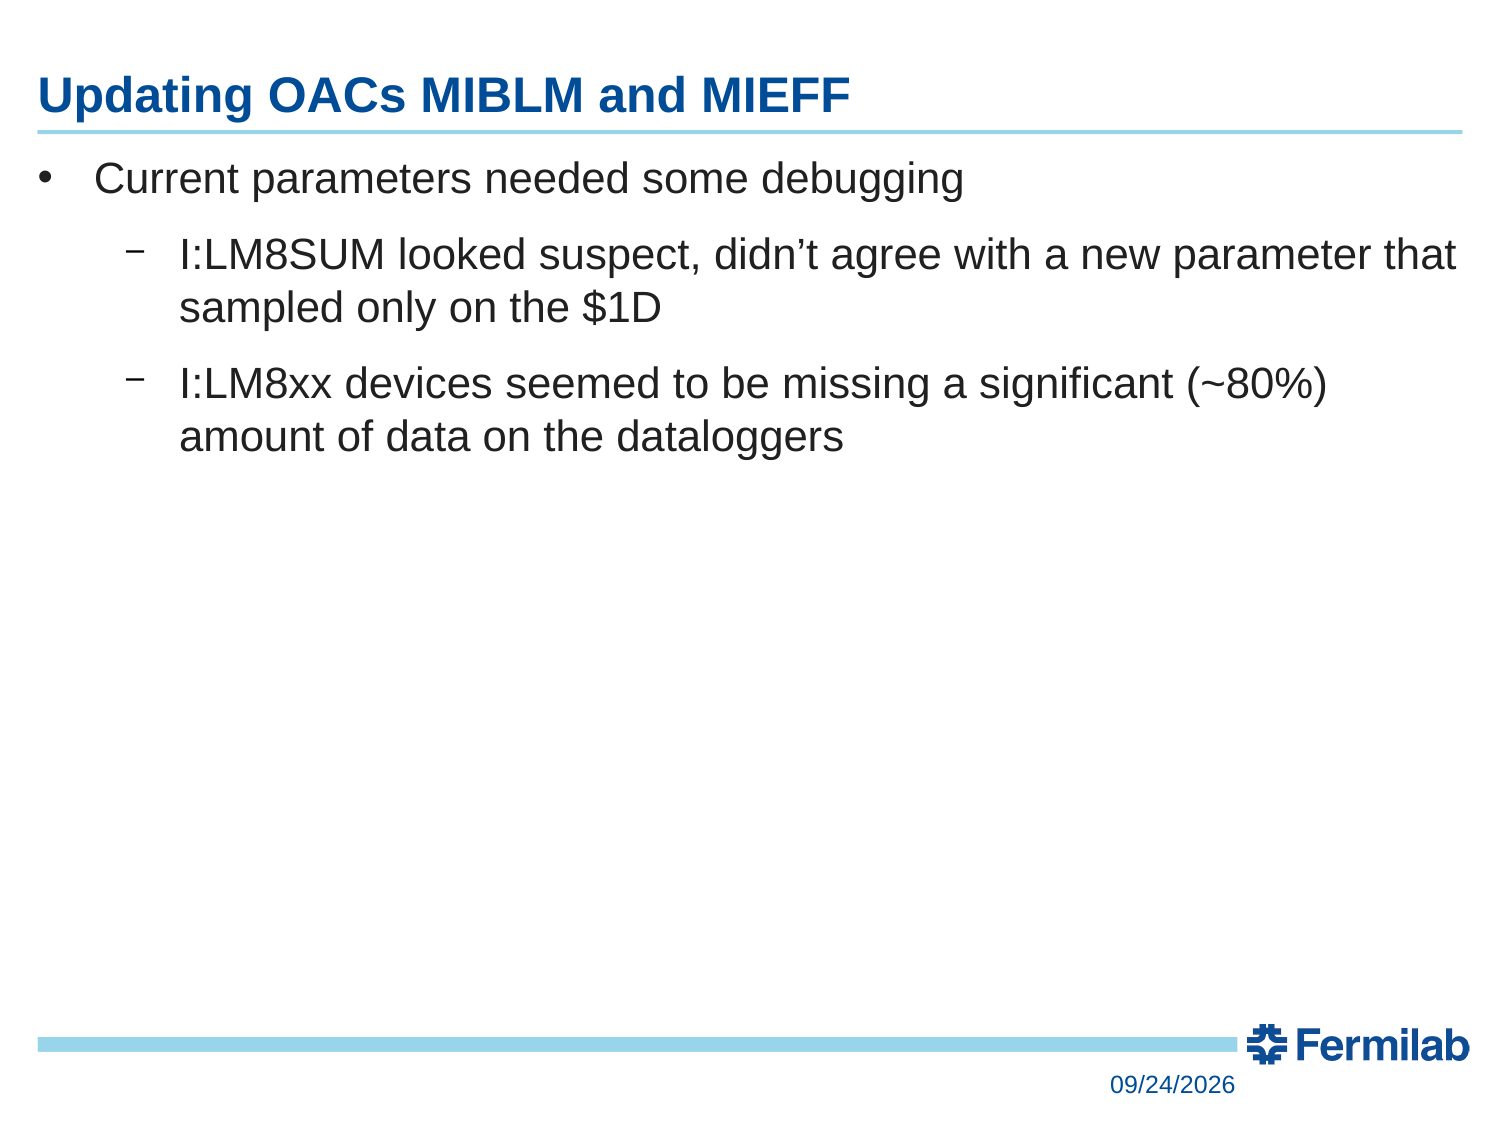

Updating OACs MIBLM and MIEFF
# Current parameters needed some debugging
I:LM8SUM looked suspect, didn’t agree with a new parameter that sampled only on the $1D
I:LM8xx devices seemed to be missing a significant (~80%) amount of data on the dataloggers